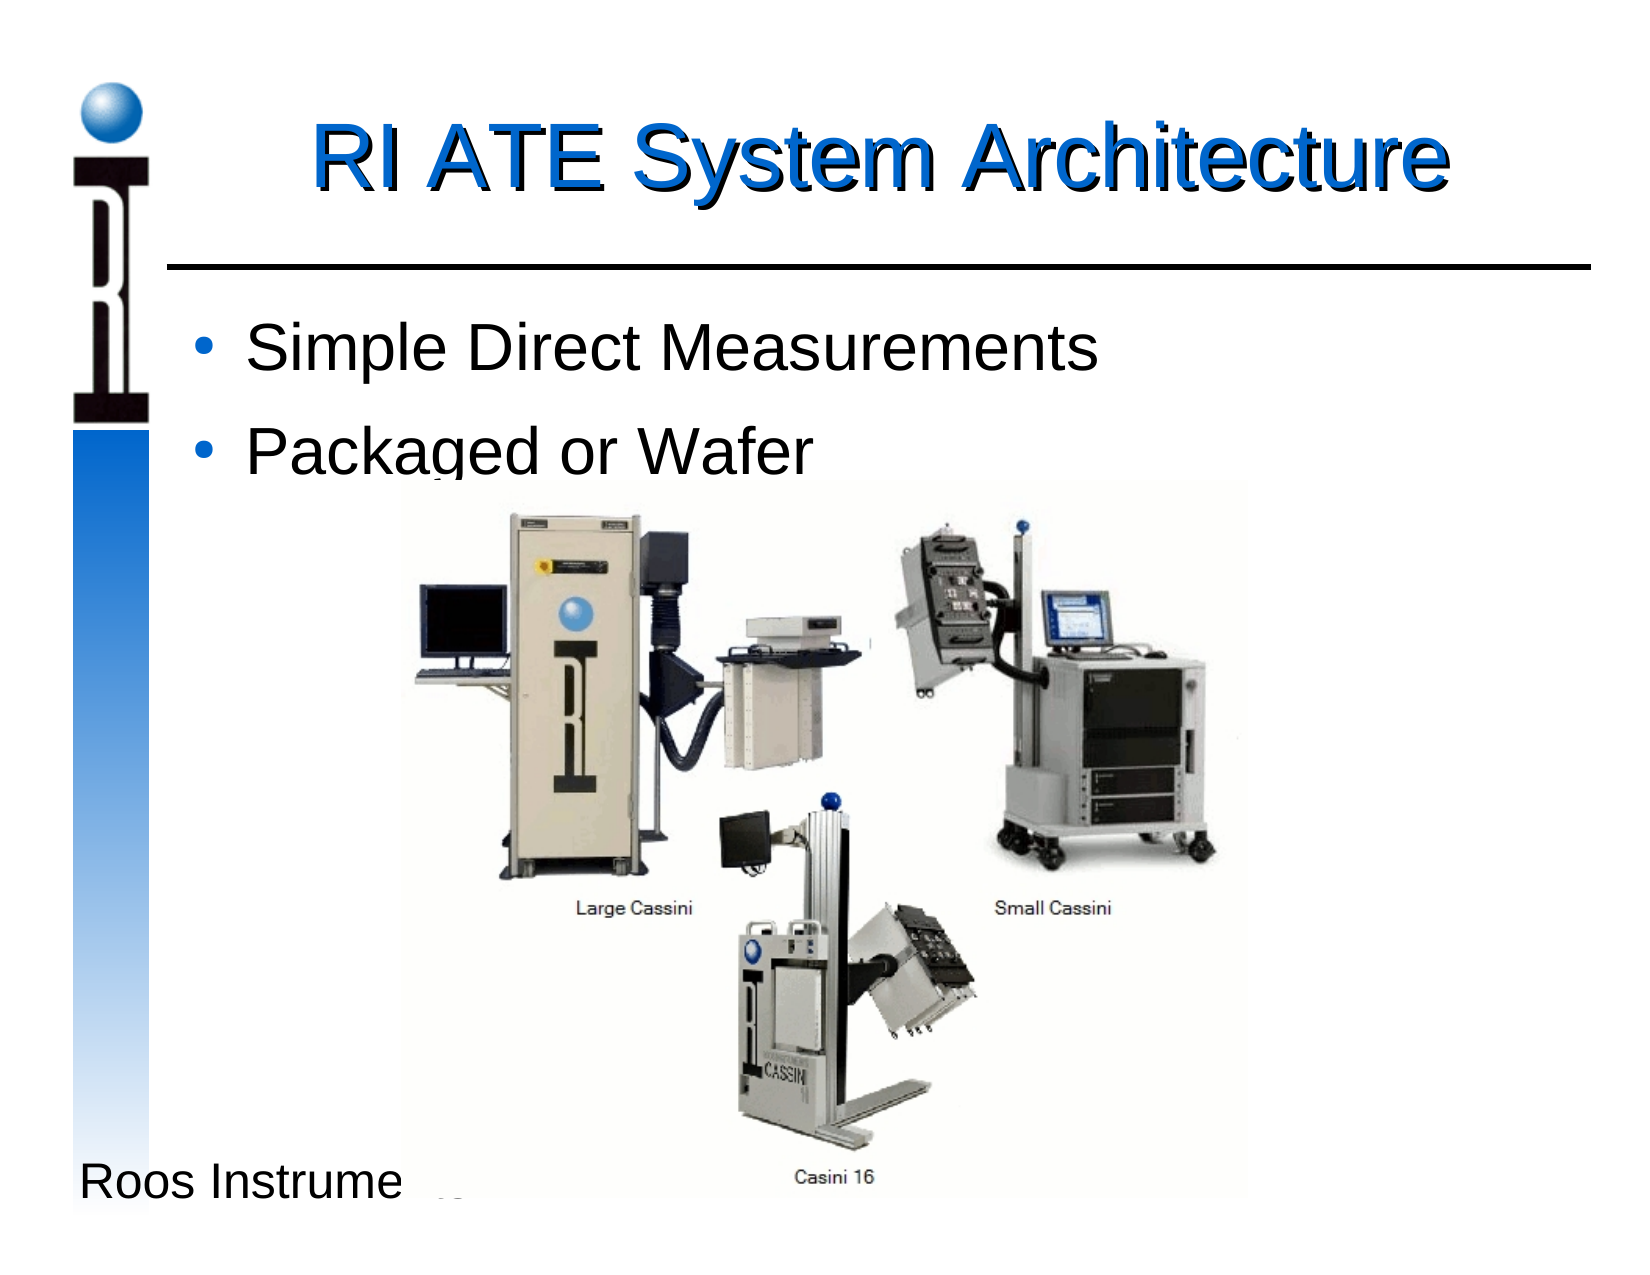

# RI ATE System Architecture
Simple Direct Measurements
Packaged or Wafer